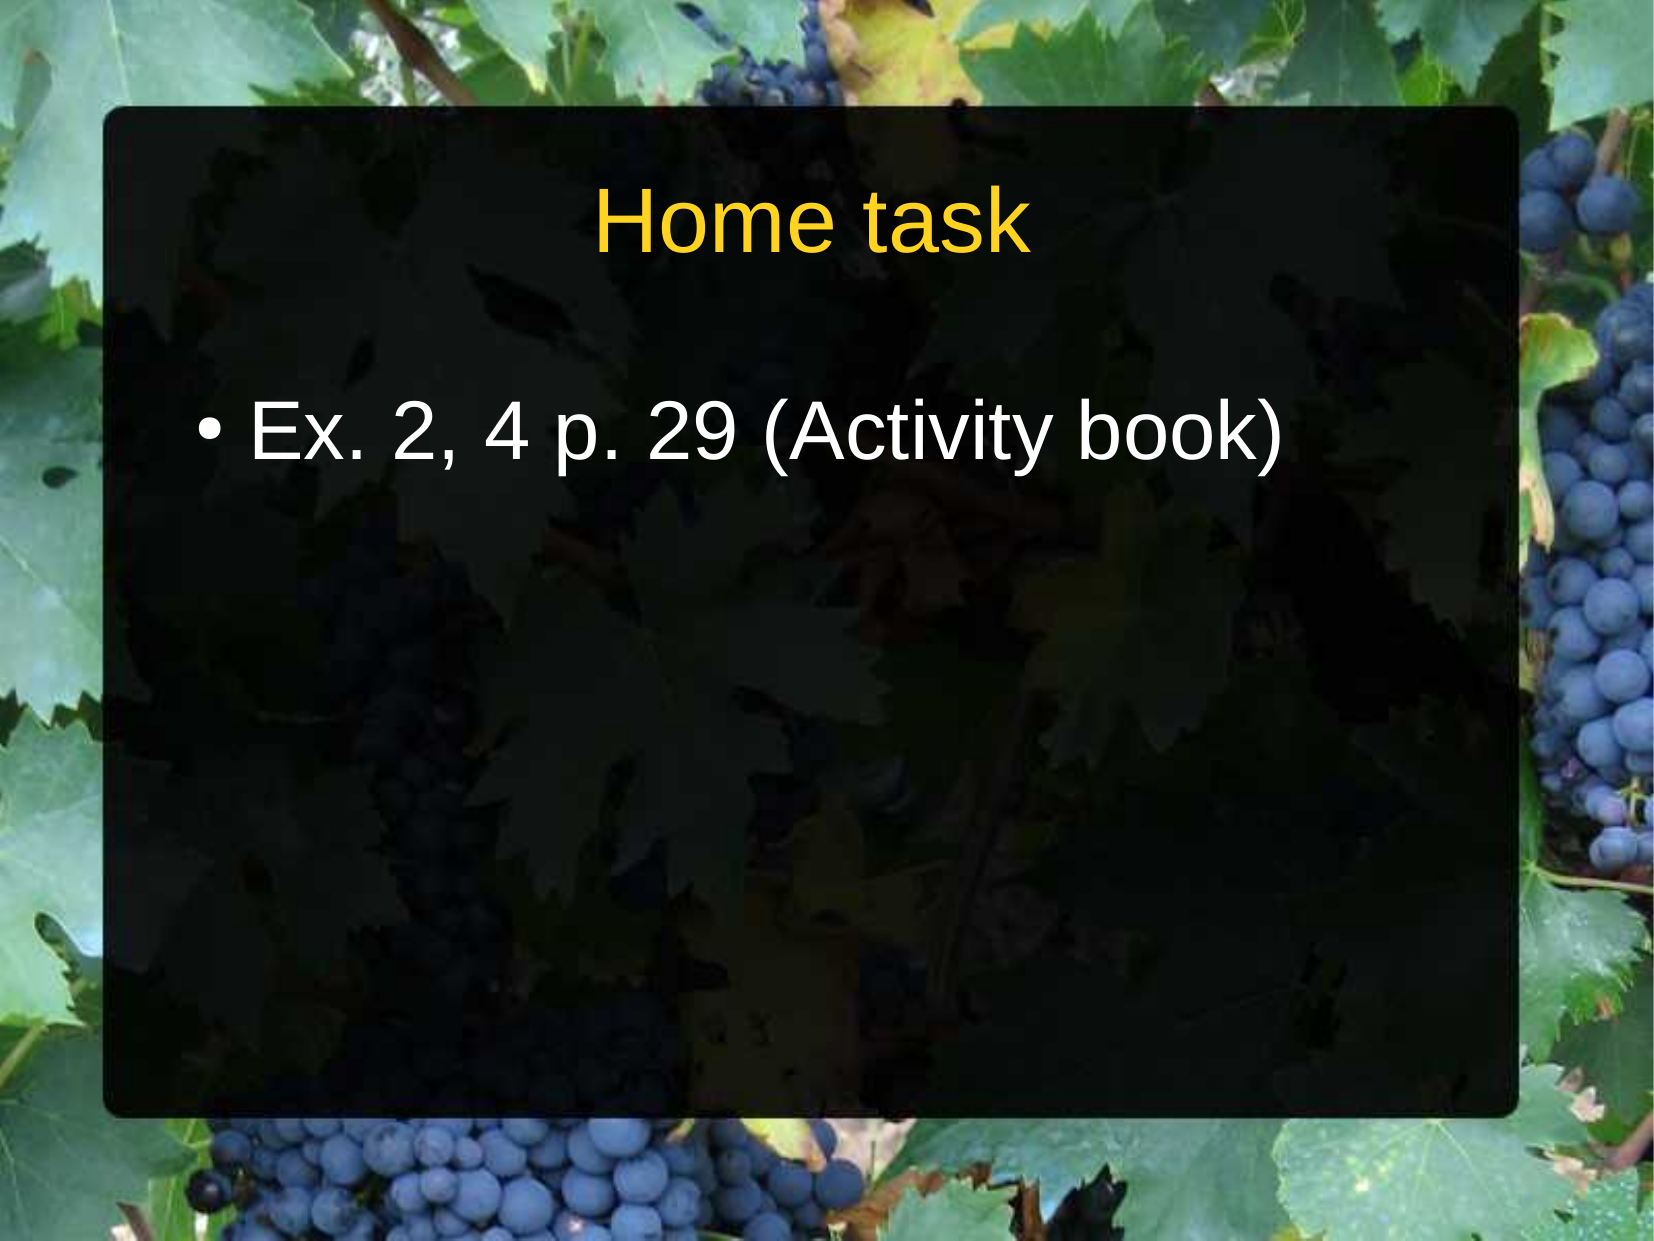

# Home task
Ex. 2, 4 p. 29 (Activity book)